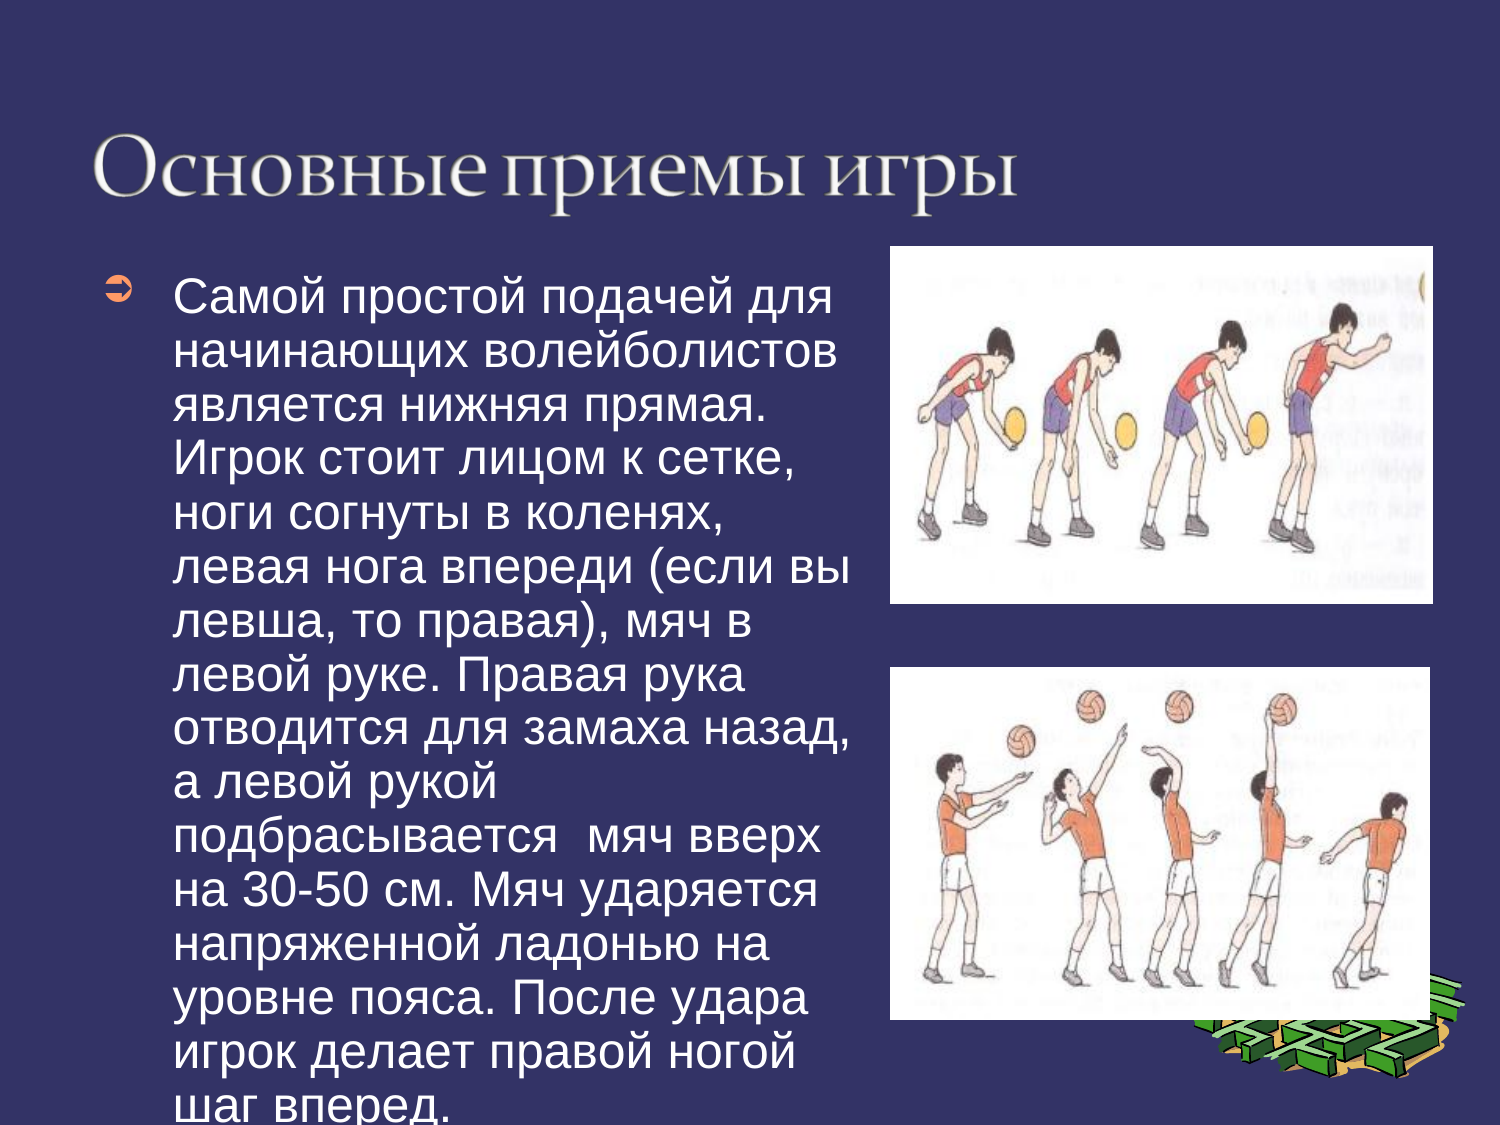

# Самой простой подачей для начинающих волейболистов является нижняя прямая. Игрок стоит лицом к сетке, ноги согнуты в коленях, левая нога впереди (если вы левша, то правая), мяч в левой руке. Правая рука отводится для замаха назад, а левой рукой подбрасывается мяч вверх на 30-50 см. Мяч ударяется напряженной ладонью на уровне пояса. После удара игрок делает правой ногой шаг вперед.